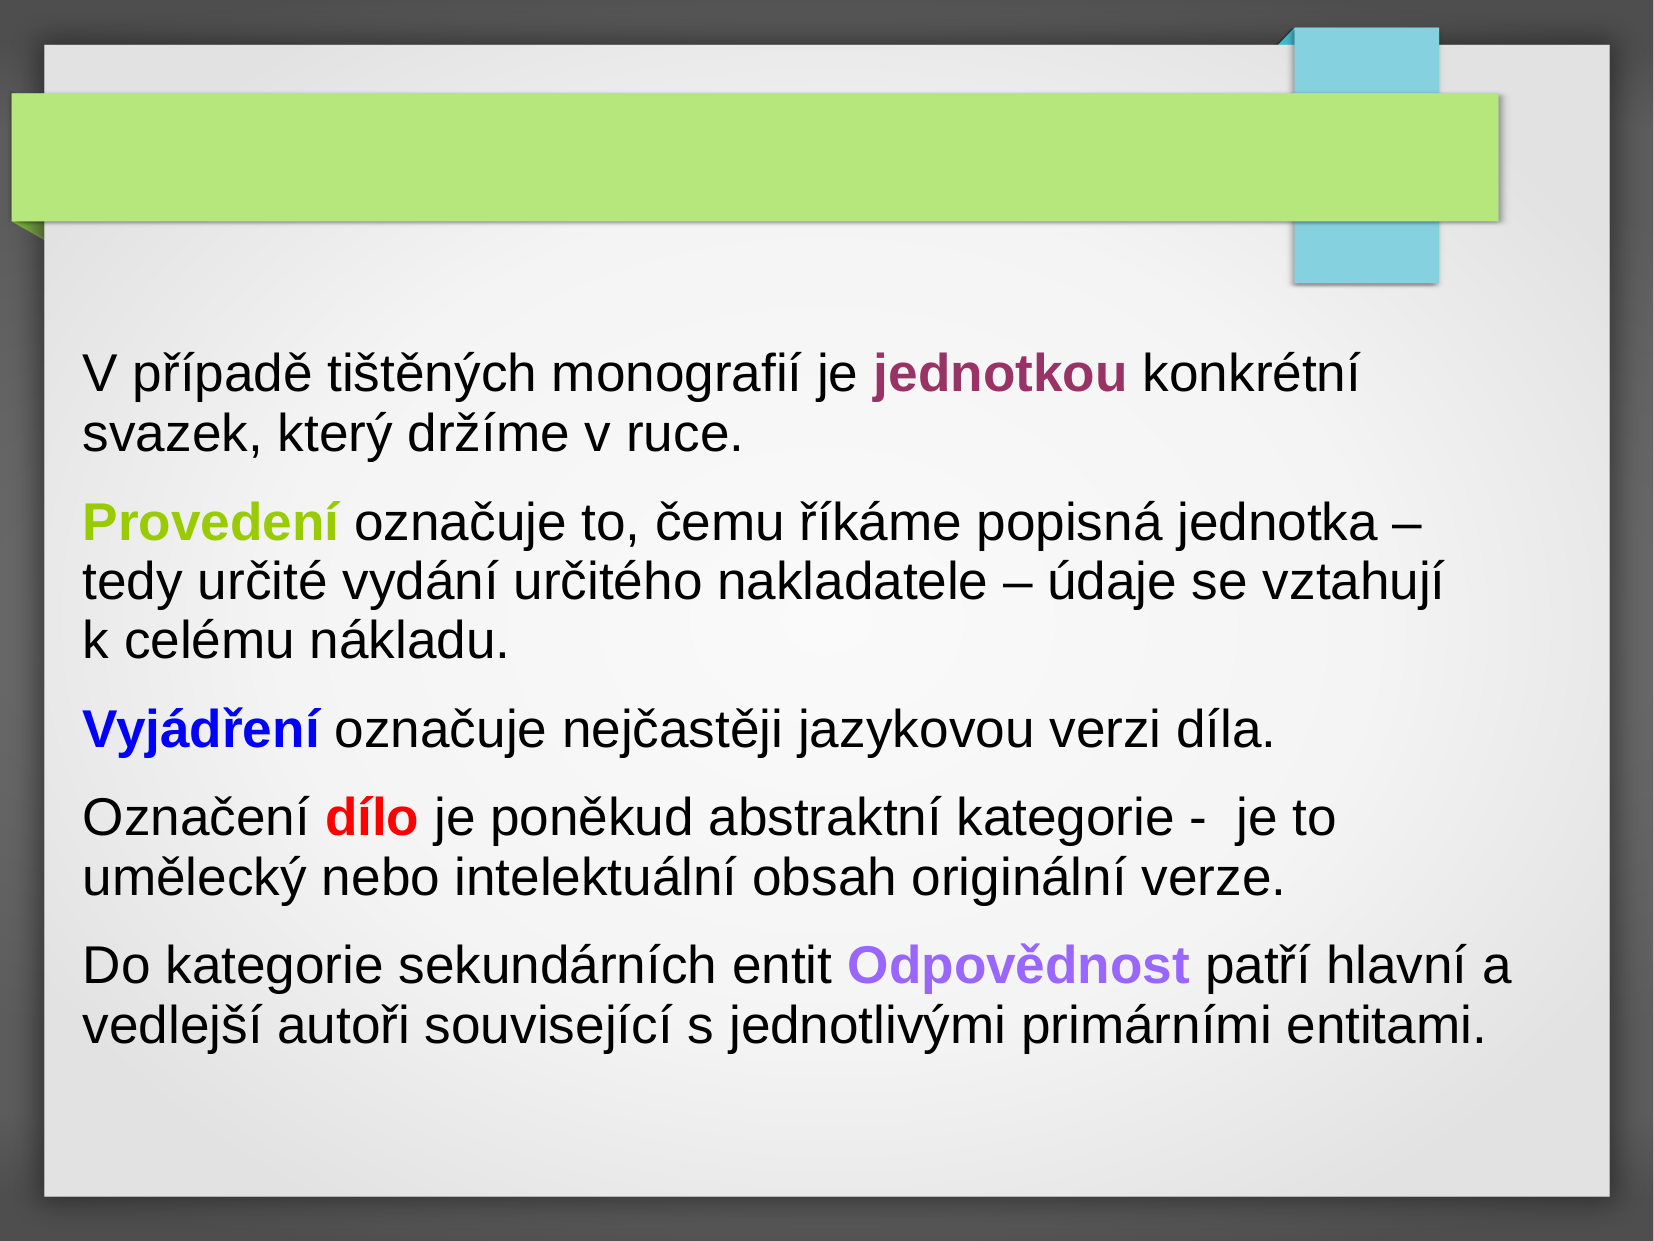

#
V případě tištěných monografií je jednotkou konkrétní svazek, který držíme v ruce.
Provedení označuje to, čemu říkáme popisná jednotka – tedy určité vydání určitého nakladatele – údaje se vztahují k celému nákladu.
Vyjádření označuje nejčastěji jazykovou verzi díla.
Označení dílo je poněkud abstraktní kategorie - je to umělecký nebo intelektuální obsah originální verze.
Do kategorie sekundárních entit Odpovědnost patří hlavní a vedlejší autoři související s jednotlivými primárními entitami.